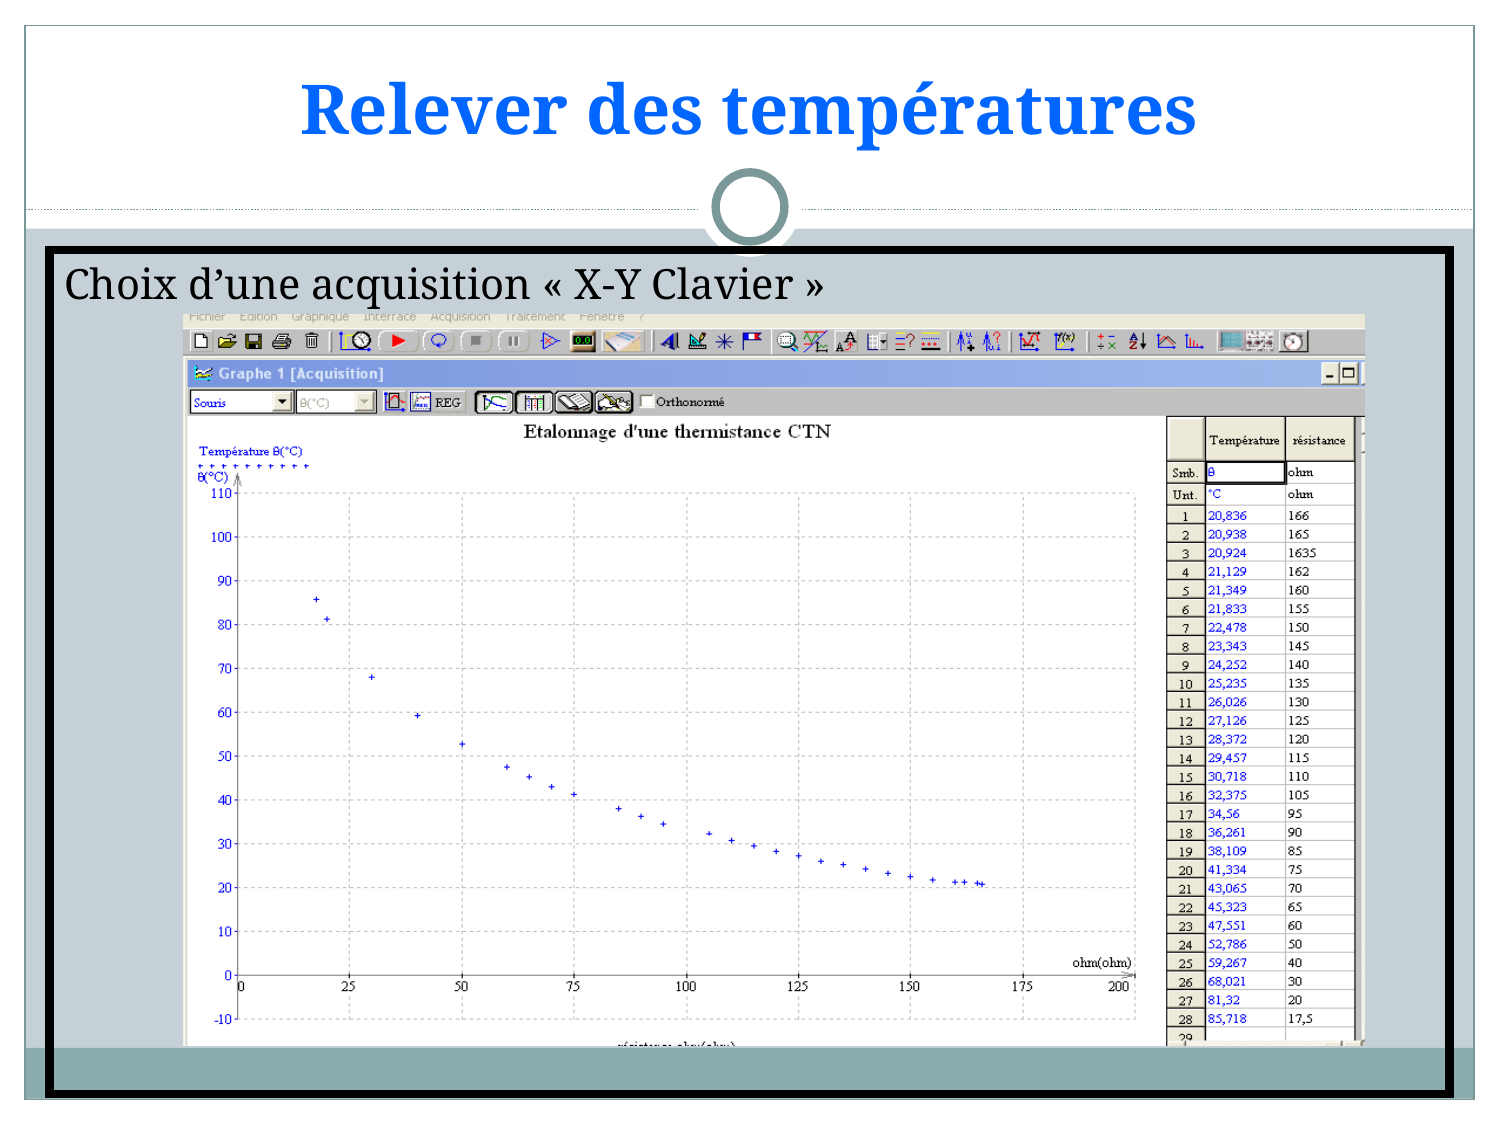

# Relever des températures
| Choix d’une acquisition « X-Y Clavier » |
| --- |